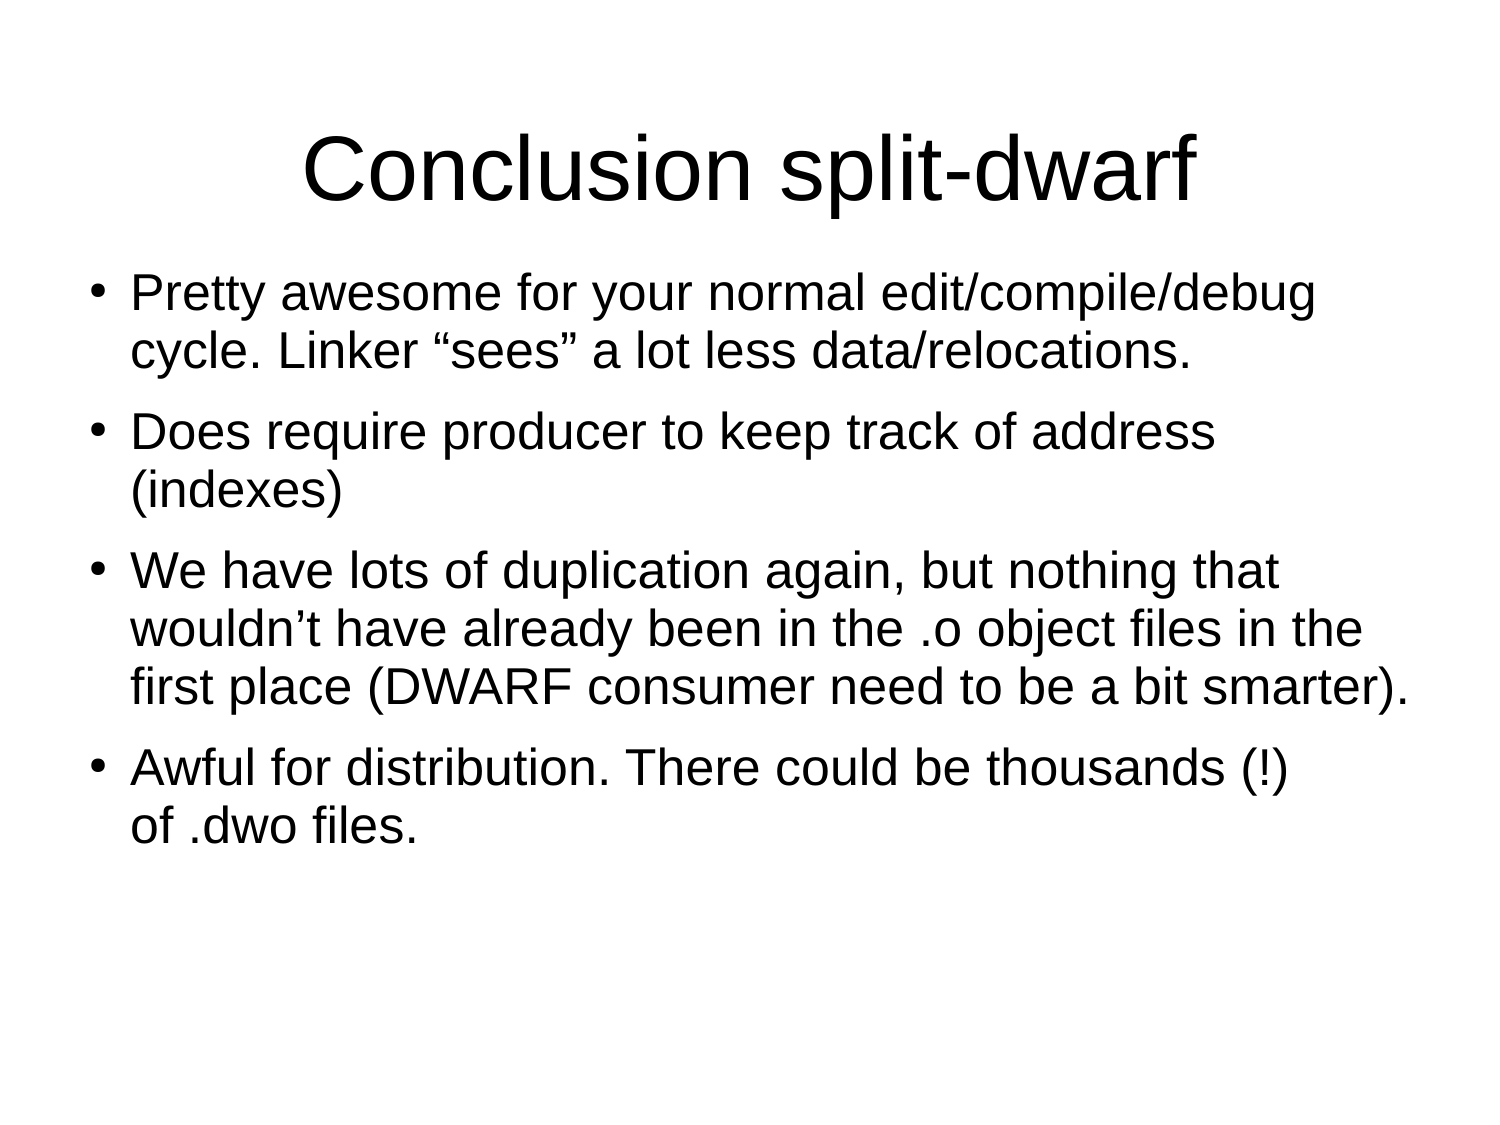

# Conclusion split-dwarf
Pretty awesome for your normal edit/compile/debug cycle. Linker “sees” a lot less data/relocations.
Does require producer to keep track of address (indexes)
We have lots of duplication again, but nothing that wouldn’t have already been in the .o object files in the first place (DWARF consumer need to be a bit smarter).
Awful for distribution. There could be thousands (!) of .dwo files.